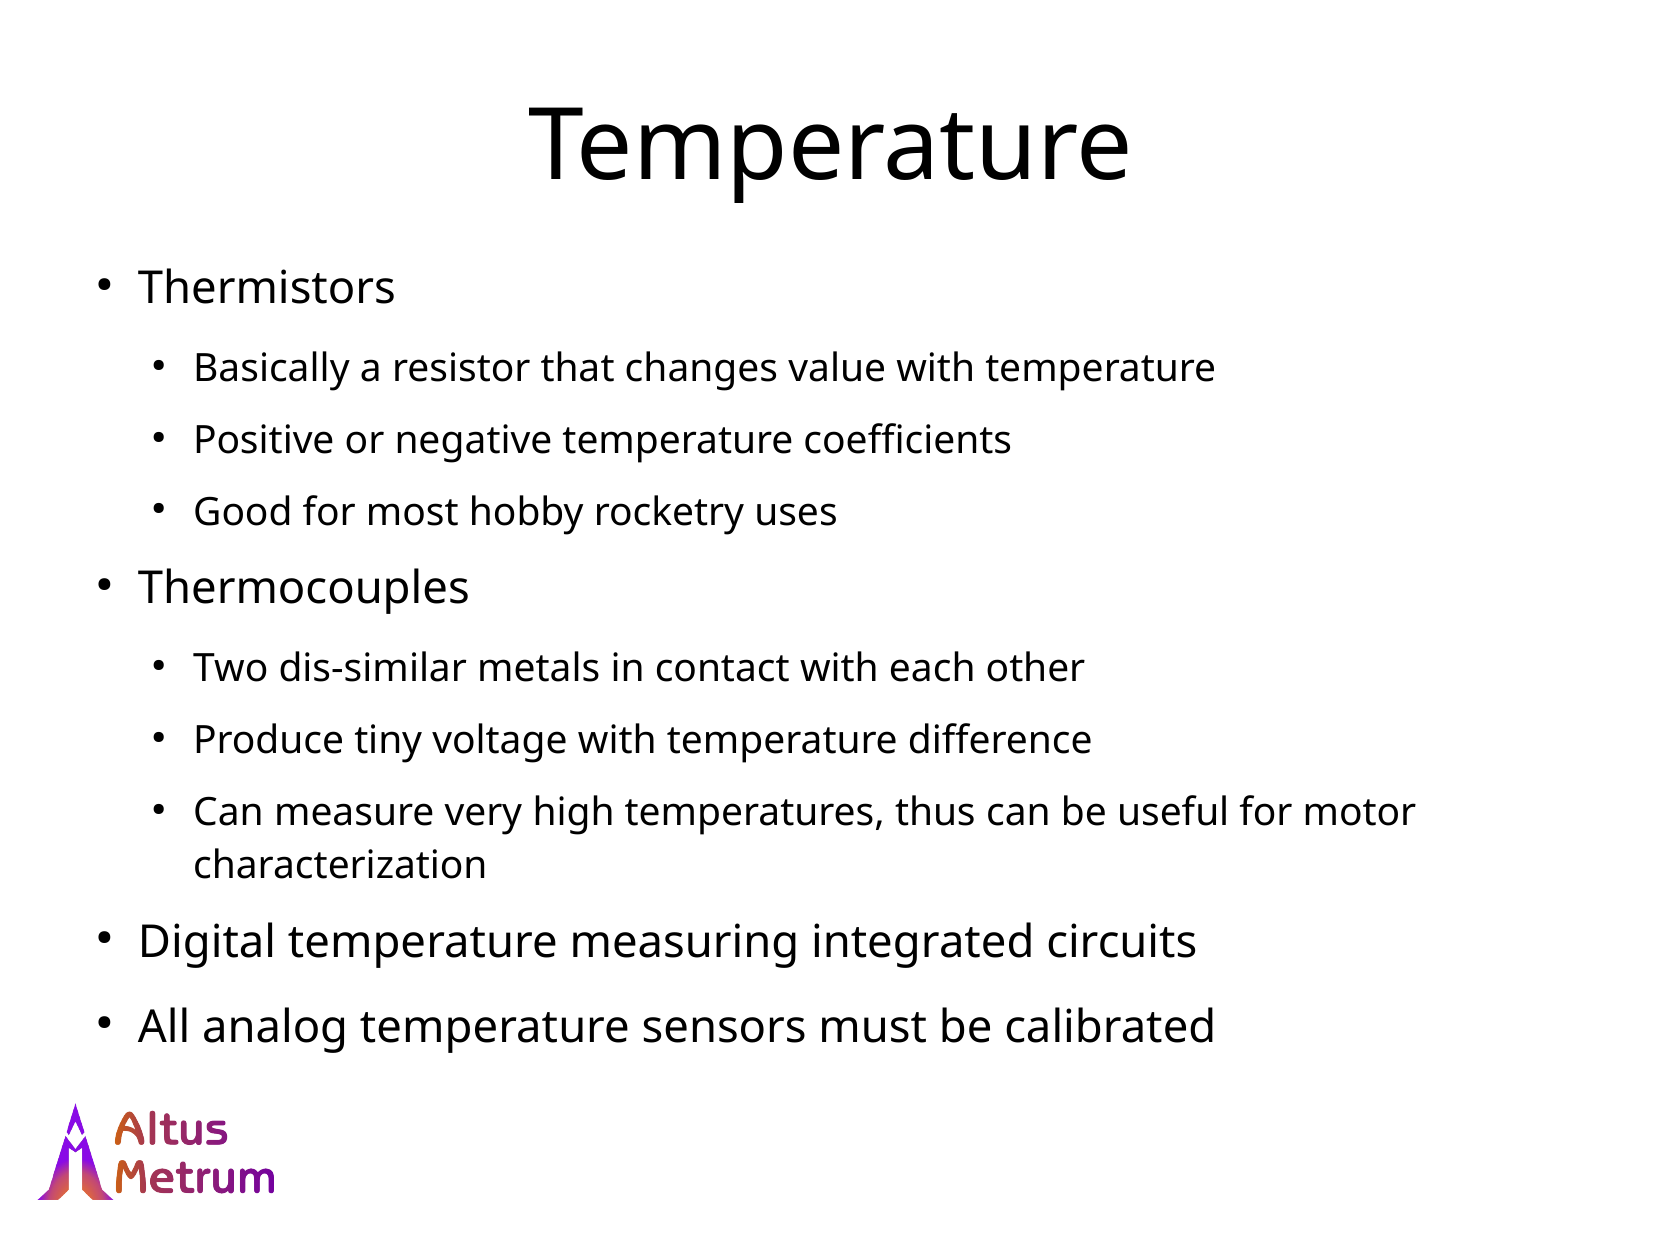

# Temperature
Thermistors
Basically a resistor that changes value with temperature
Positive or negative temperature coefficients
Good for most hobby rocketry uses
Thermocouples
Two dis-similar metals in contact with each other
Produce tiny voltage with temperature difference
Can measure very high temperatures, thus can be useful for motor characterization
Digital temperature measuring integrated circuits
All analog temperature sensors must be calibrated